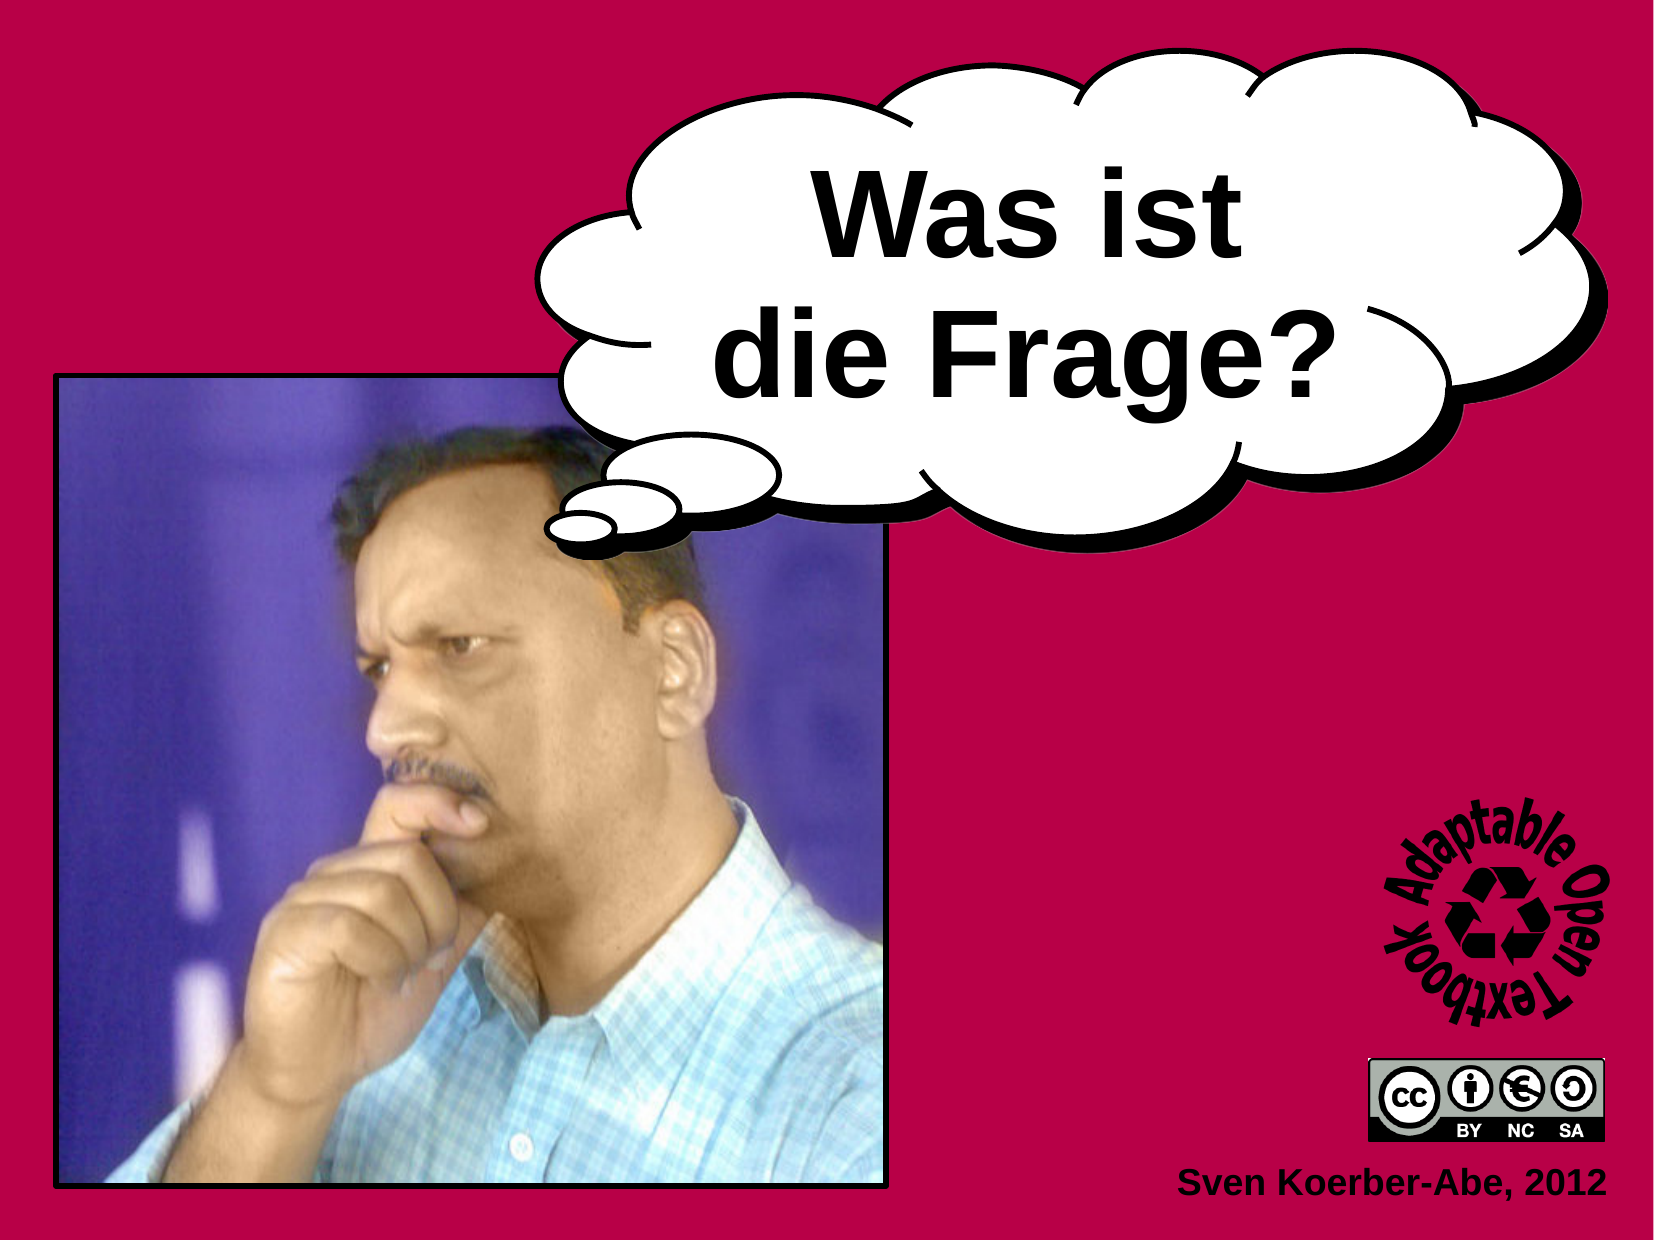

Was ist
die Frage?
Sven Koerber-Abe, 2012